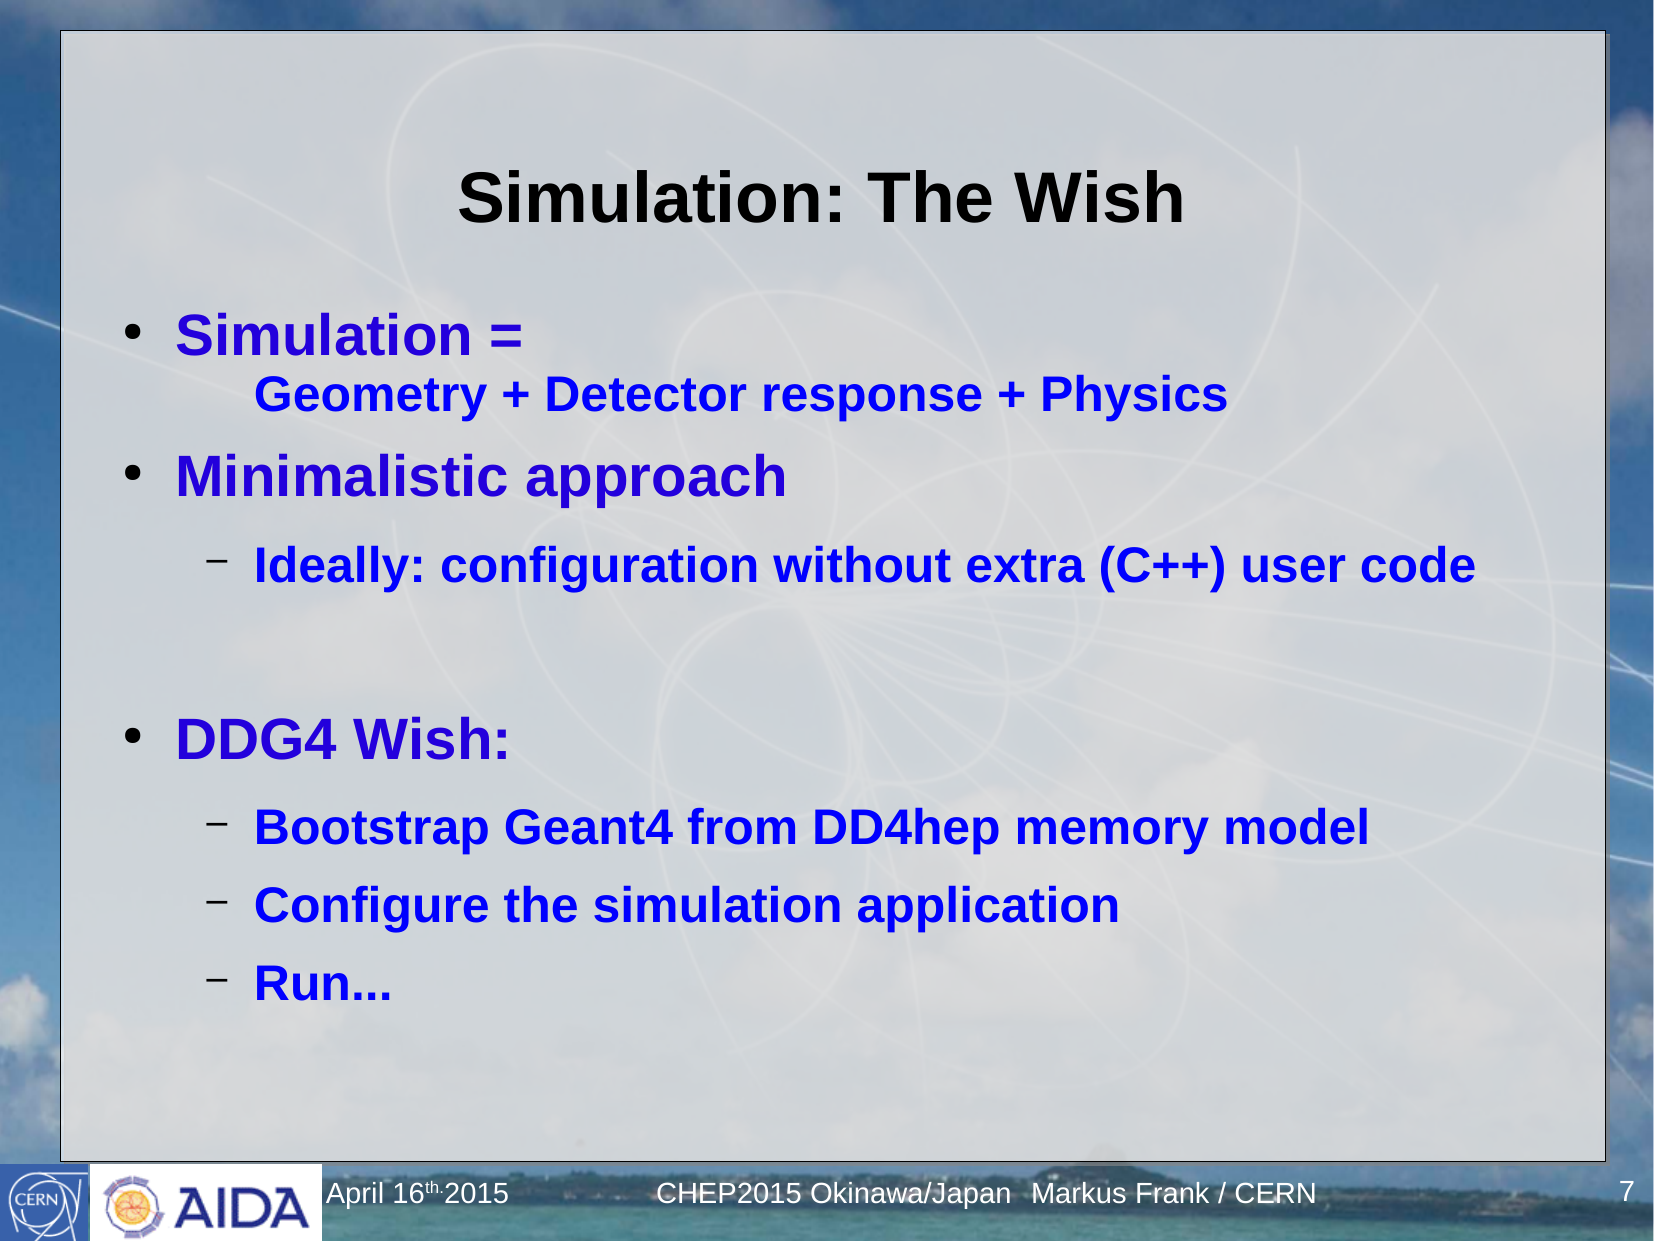

# Simulation: The Wish
Simulation =
Geometry + Detector response + Physics
Minimalistic approach
Ideally: configuration without extra (C++) user code
DDG4 Wish:
Bootstrap Geant4 from DD4hep memory model
Configure the simulation application
Run...
7
May 24th, 2013
LHCb Simulation Day, Markus Frank / LHCb Online